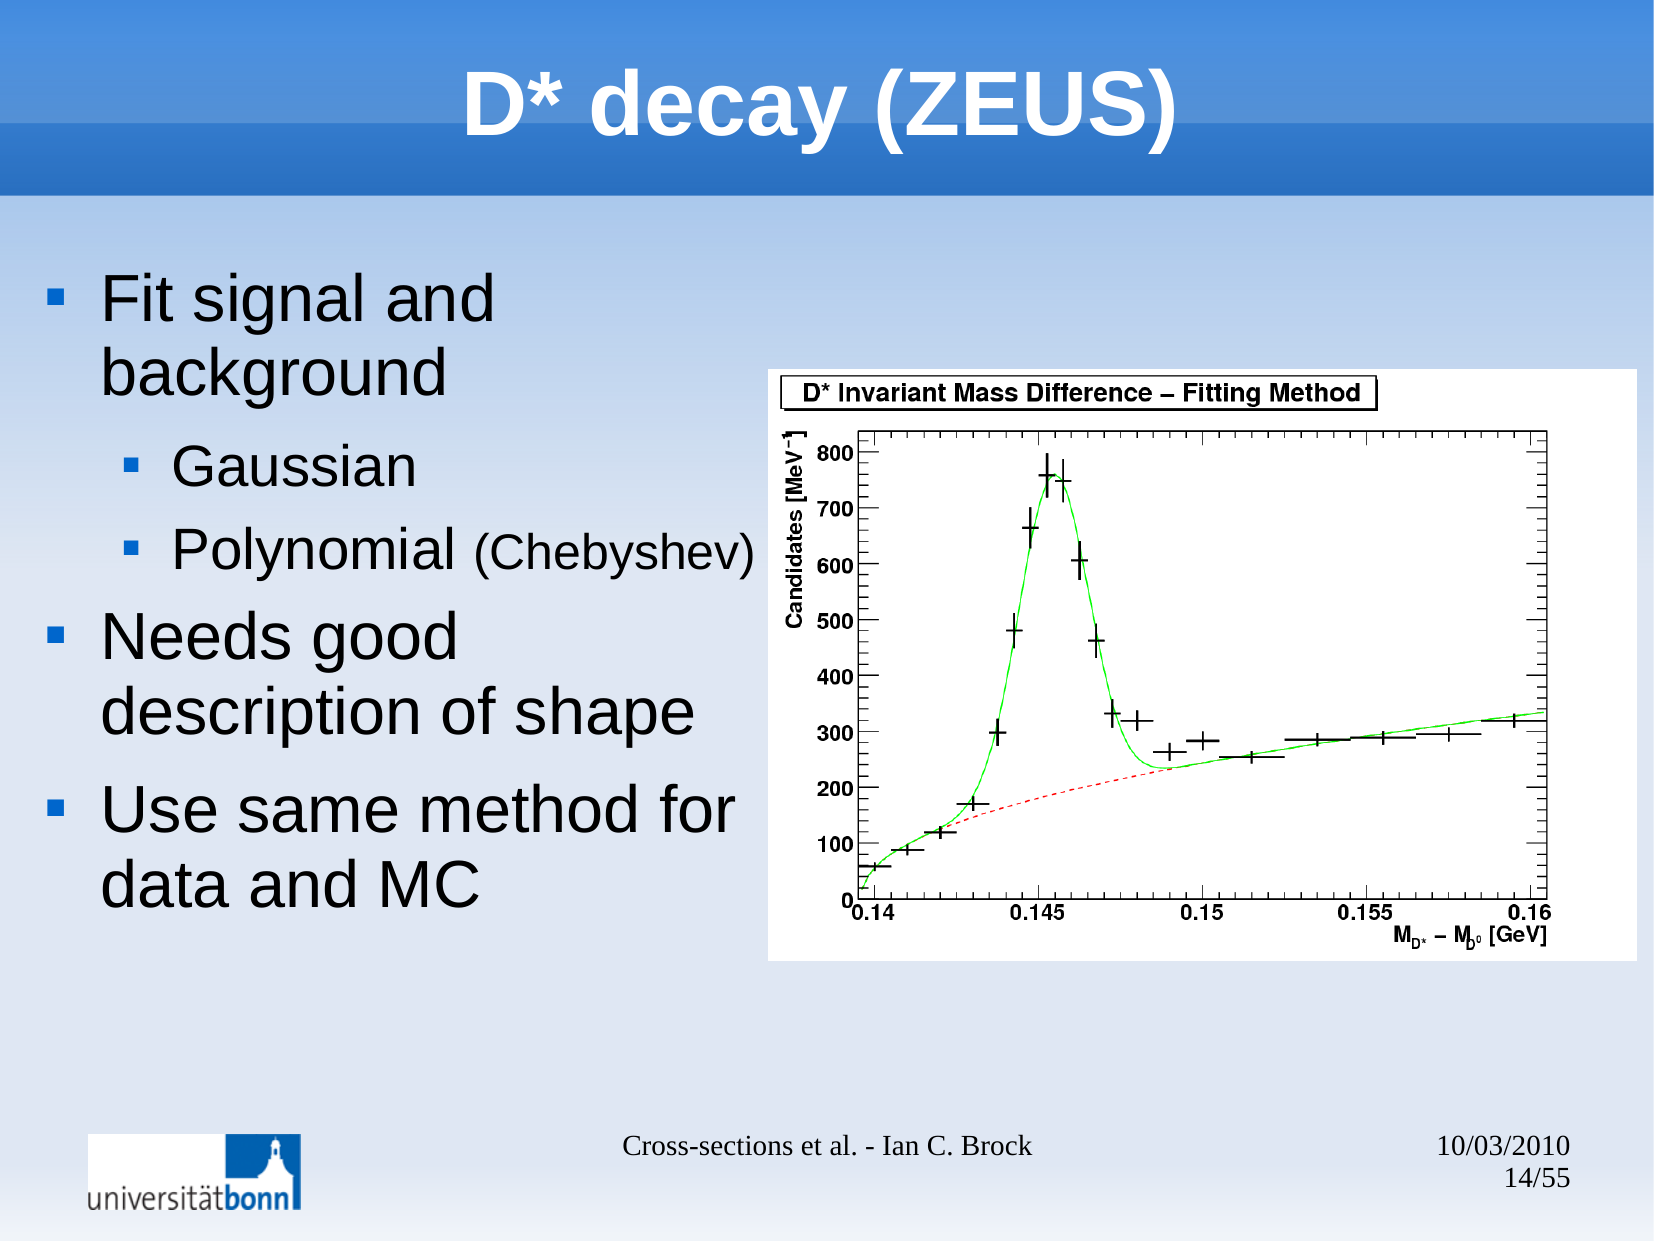

# D* decay (ZEUS)
Fit signal and background
Gaussian
Polynomial (Chebyshev)
Needs good description of shape
Use same method for data and MC
Cross-sections et al. - Ian C. Brock
14